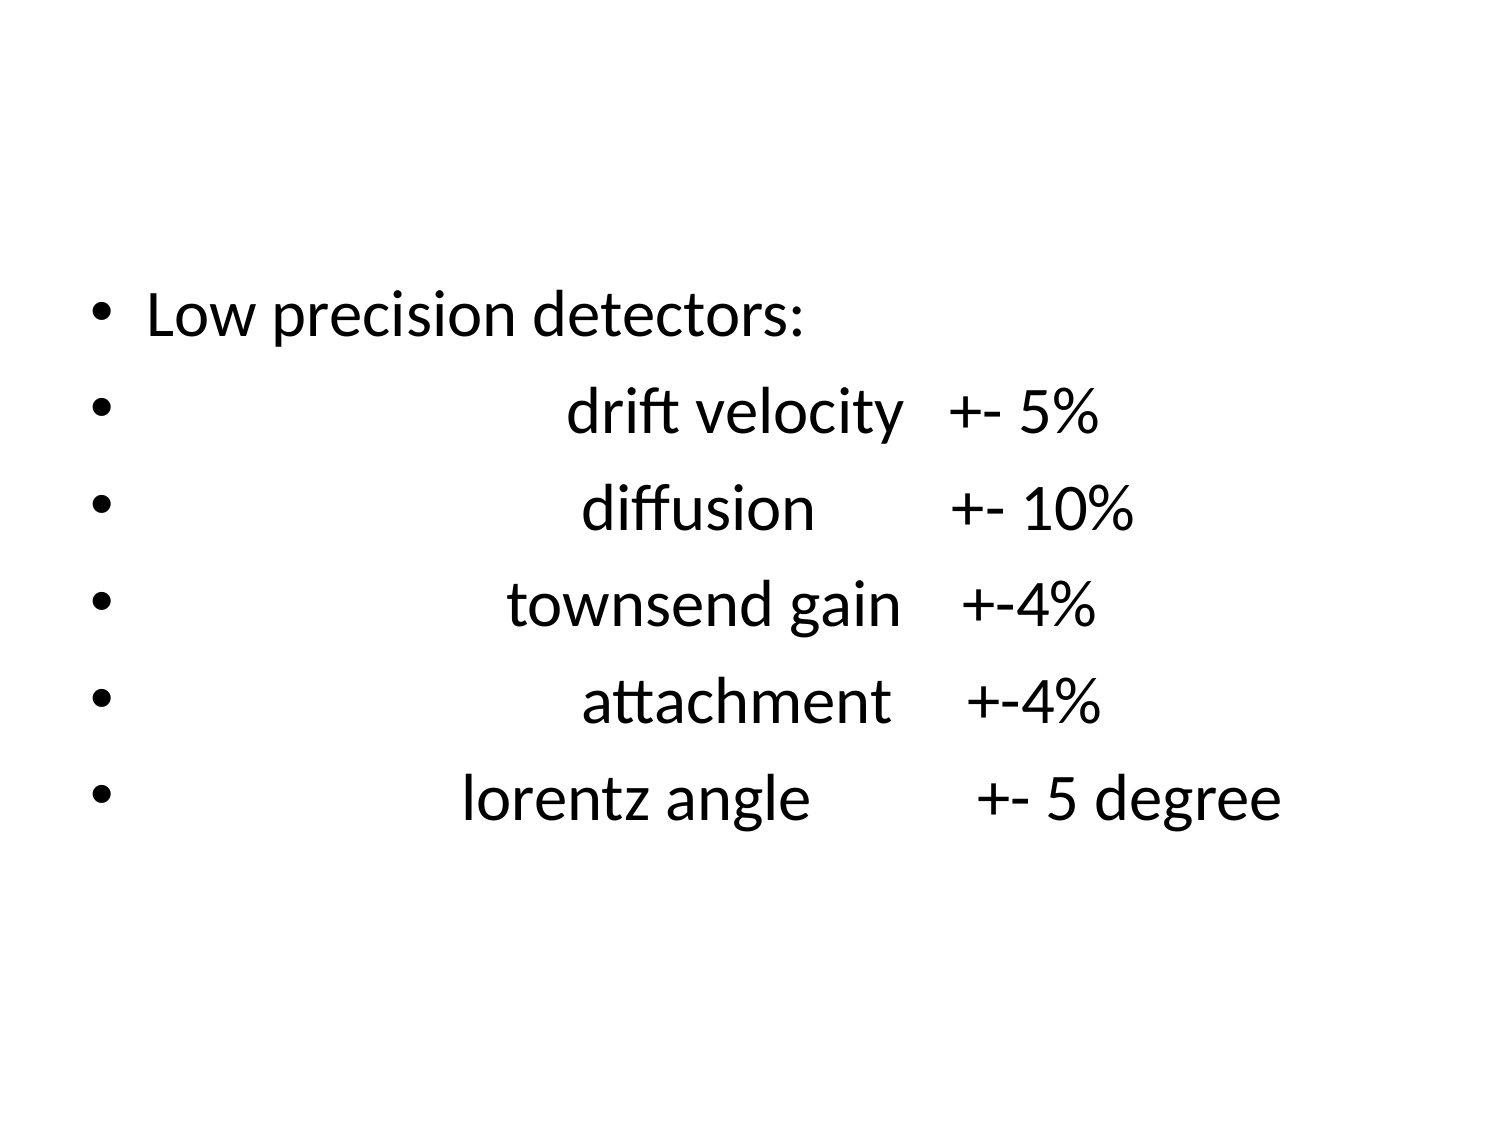

# Low precision detectors:
 drift velocity +- 5%
 diffusion +- 10%
 townsend gain +-4%
 attachment +-4%
 lorentz angle +- 5 degree